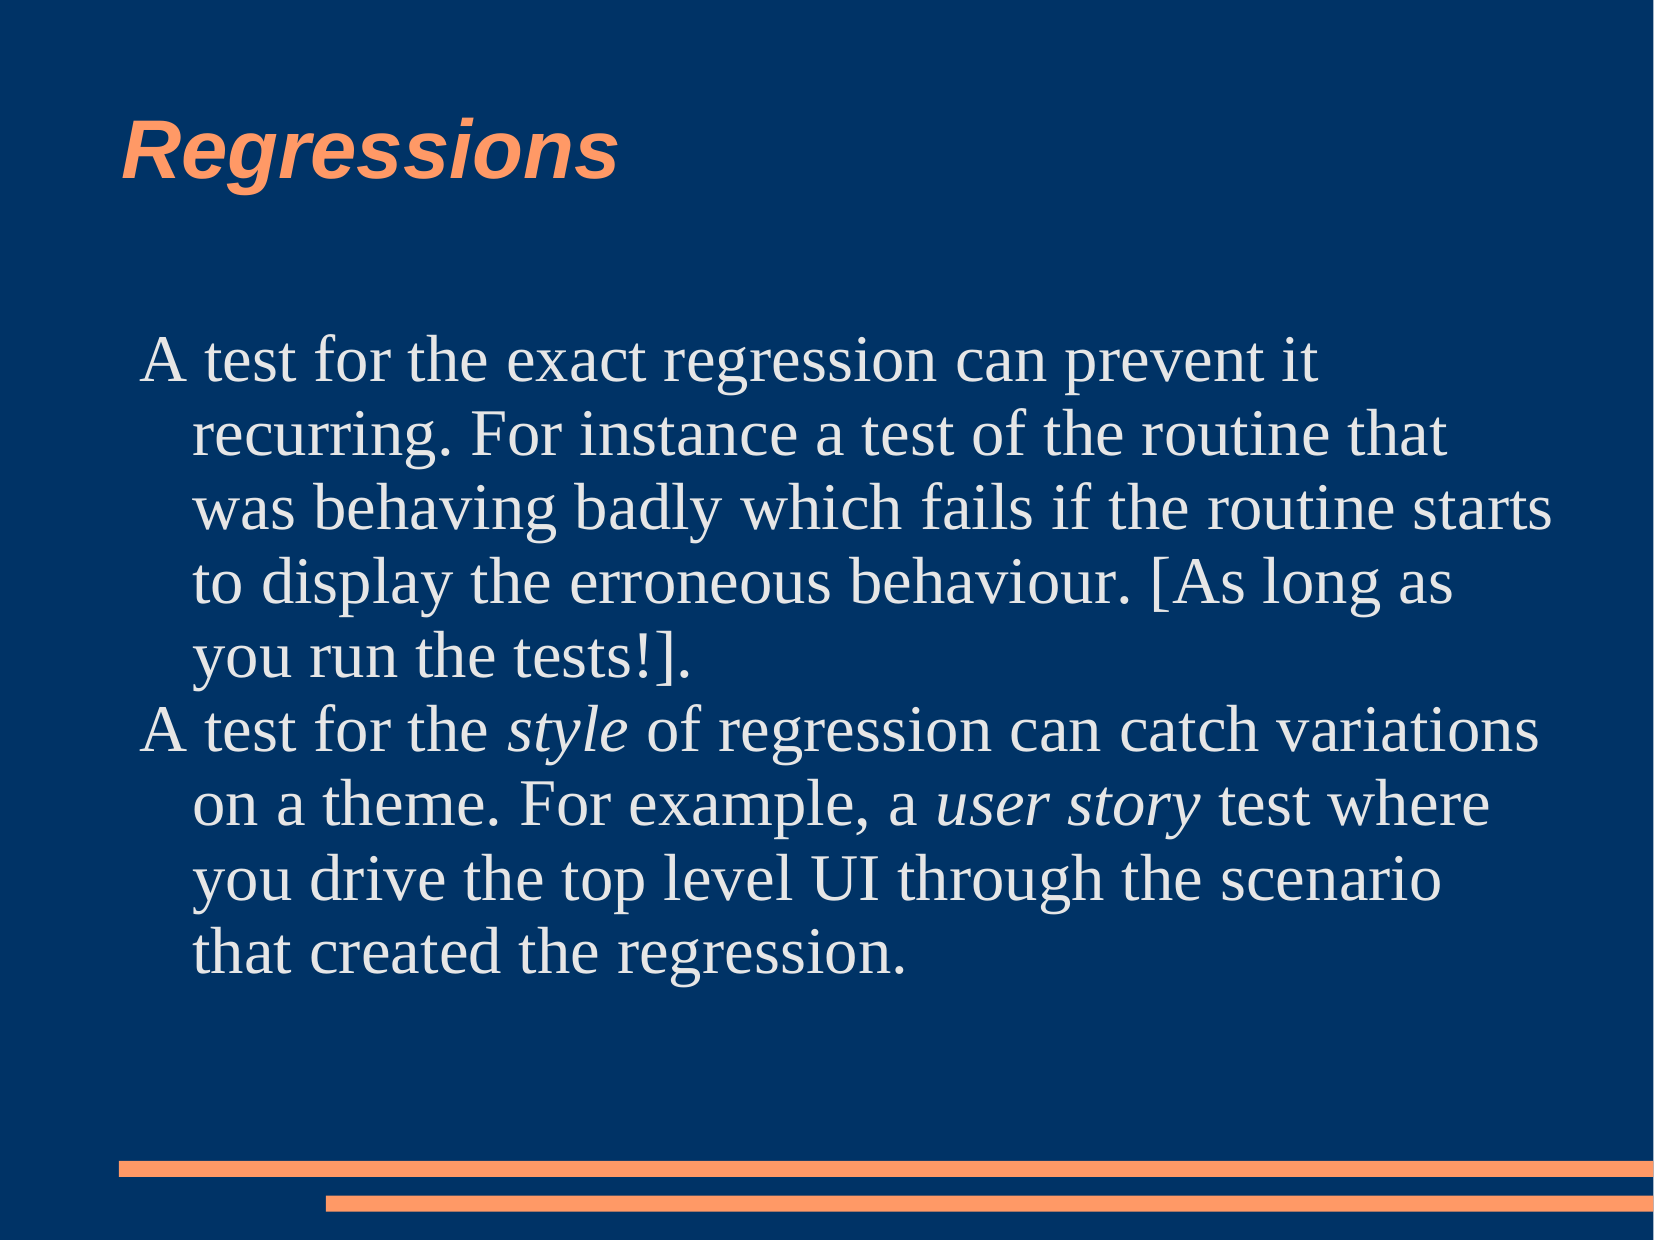

# Regressions
A test for the exact regression can prevent it recurring. For instance a test of the routine that was behaving badly which fails if the routine starts to display the erroneous behaviour. [As long as you run the tests!].
A test for the style of regression can catch variations on a theme. For example, a user story test where you drive the top level UI through the scenario that created the regression.